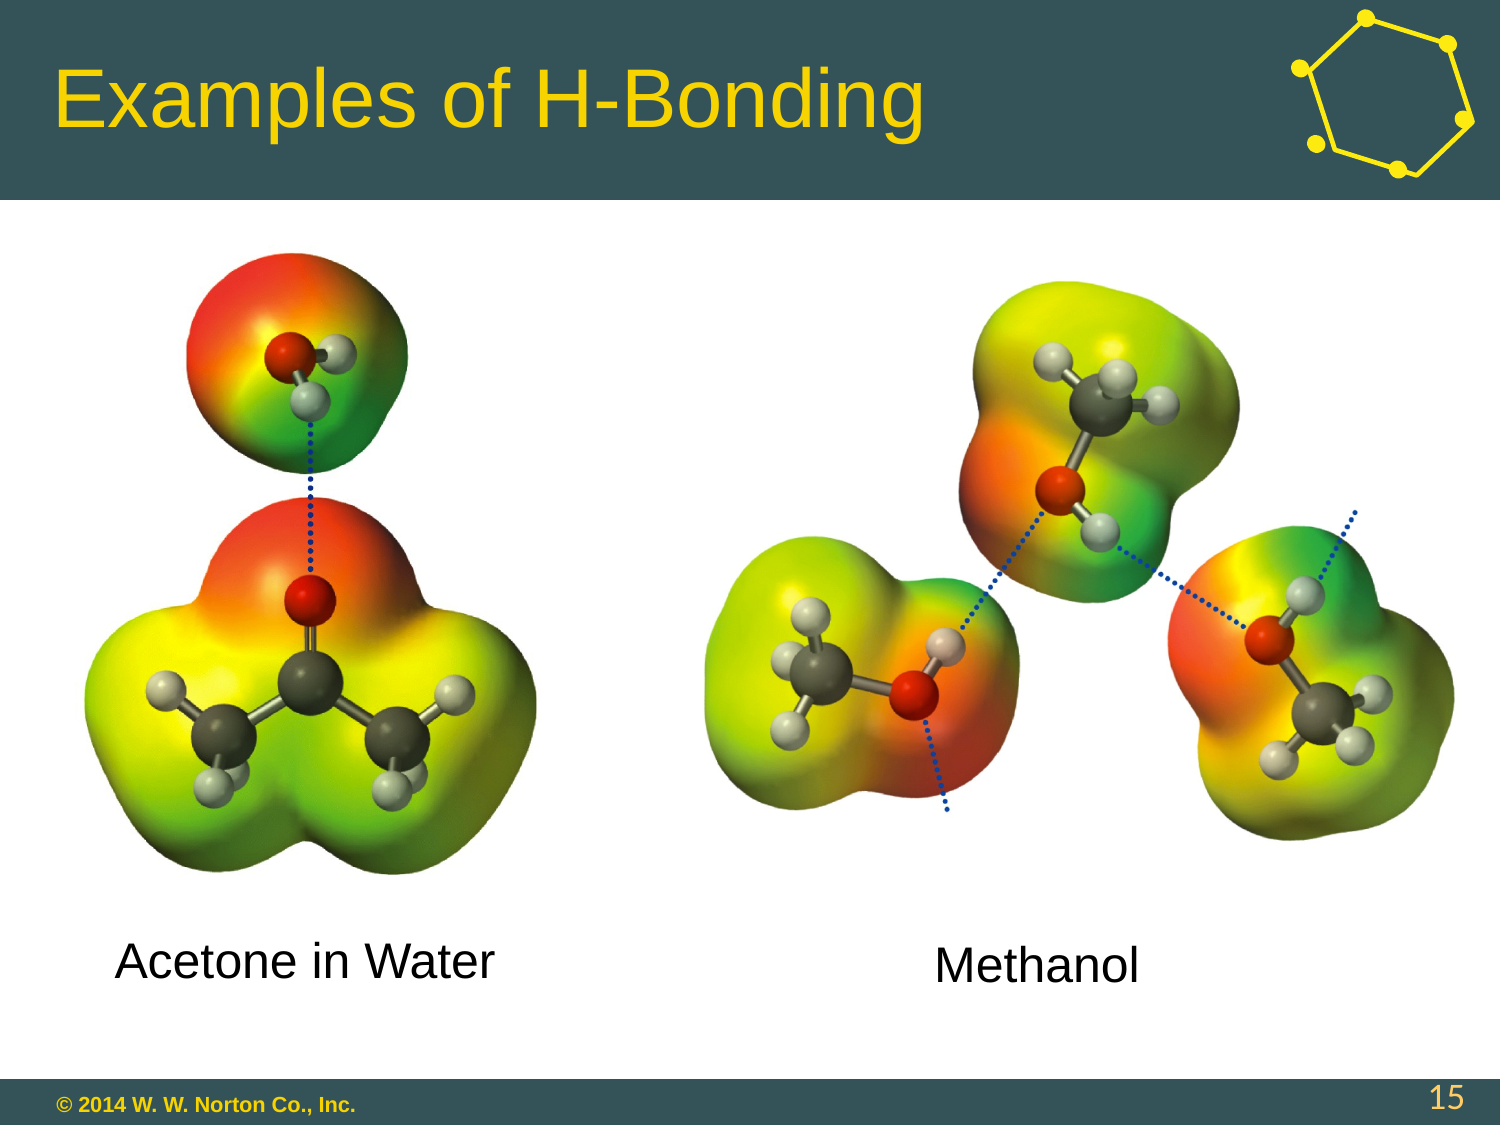

# Examples of H-Bonding
Acetone in Water
Methanol